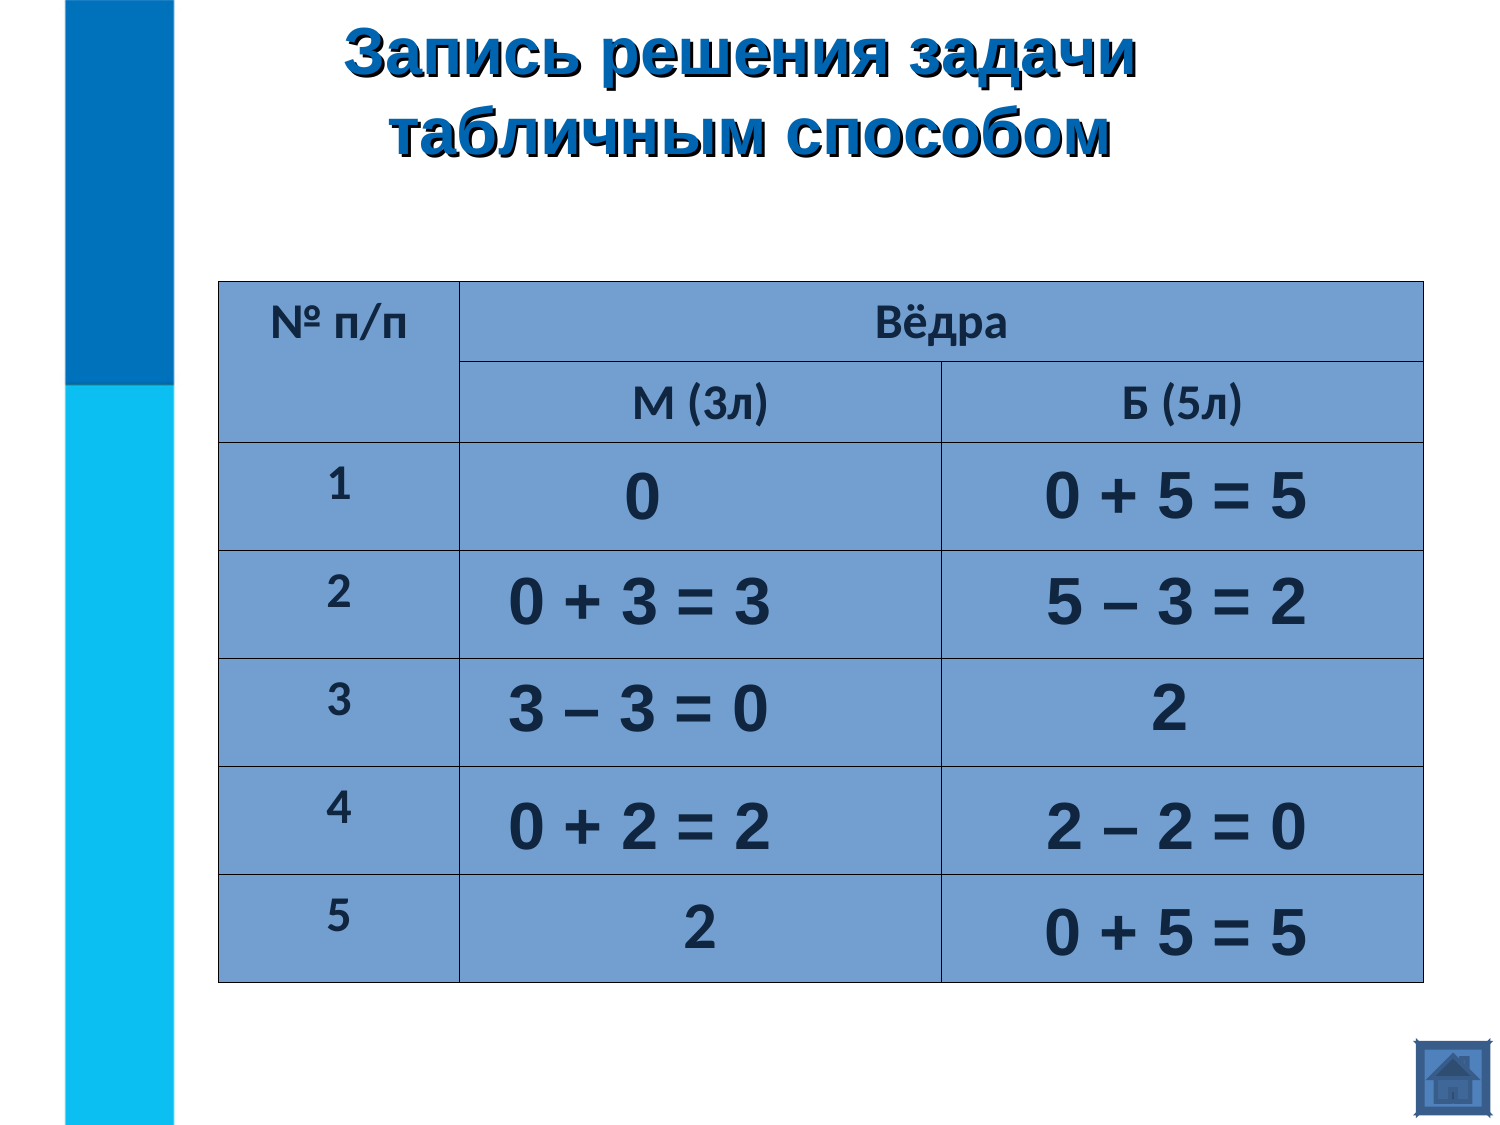

Запись решения задачи
табличным способом
| № п/п | Вёдра | |
| --- | --- | --- |
| | М (3л) | Б (5л) |
| 1 | | |
| 2 | | |
| 3 | | |
| 4 | | |
| 5 | 2 | |
0 + 5 = 5
0
0 + 3 = 3
5 – 3 = 2
2
3 – 3 = 0
0 + 2 = 2
2 – 2 = 0
0 + 5 = 5